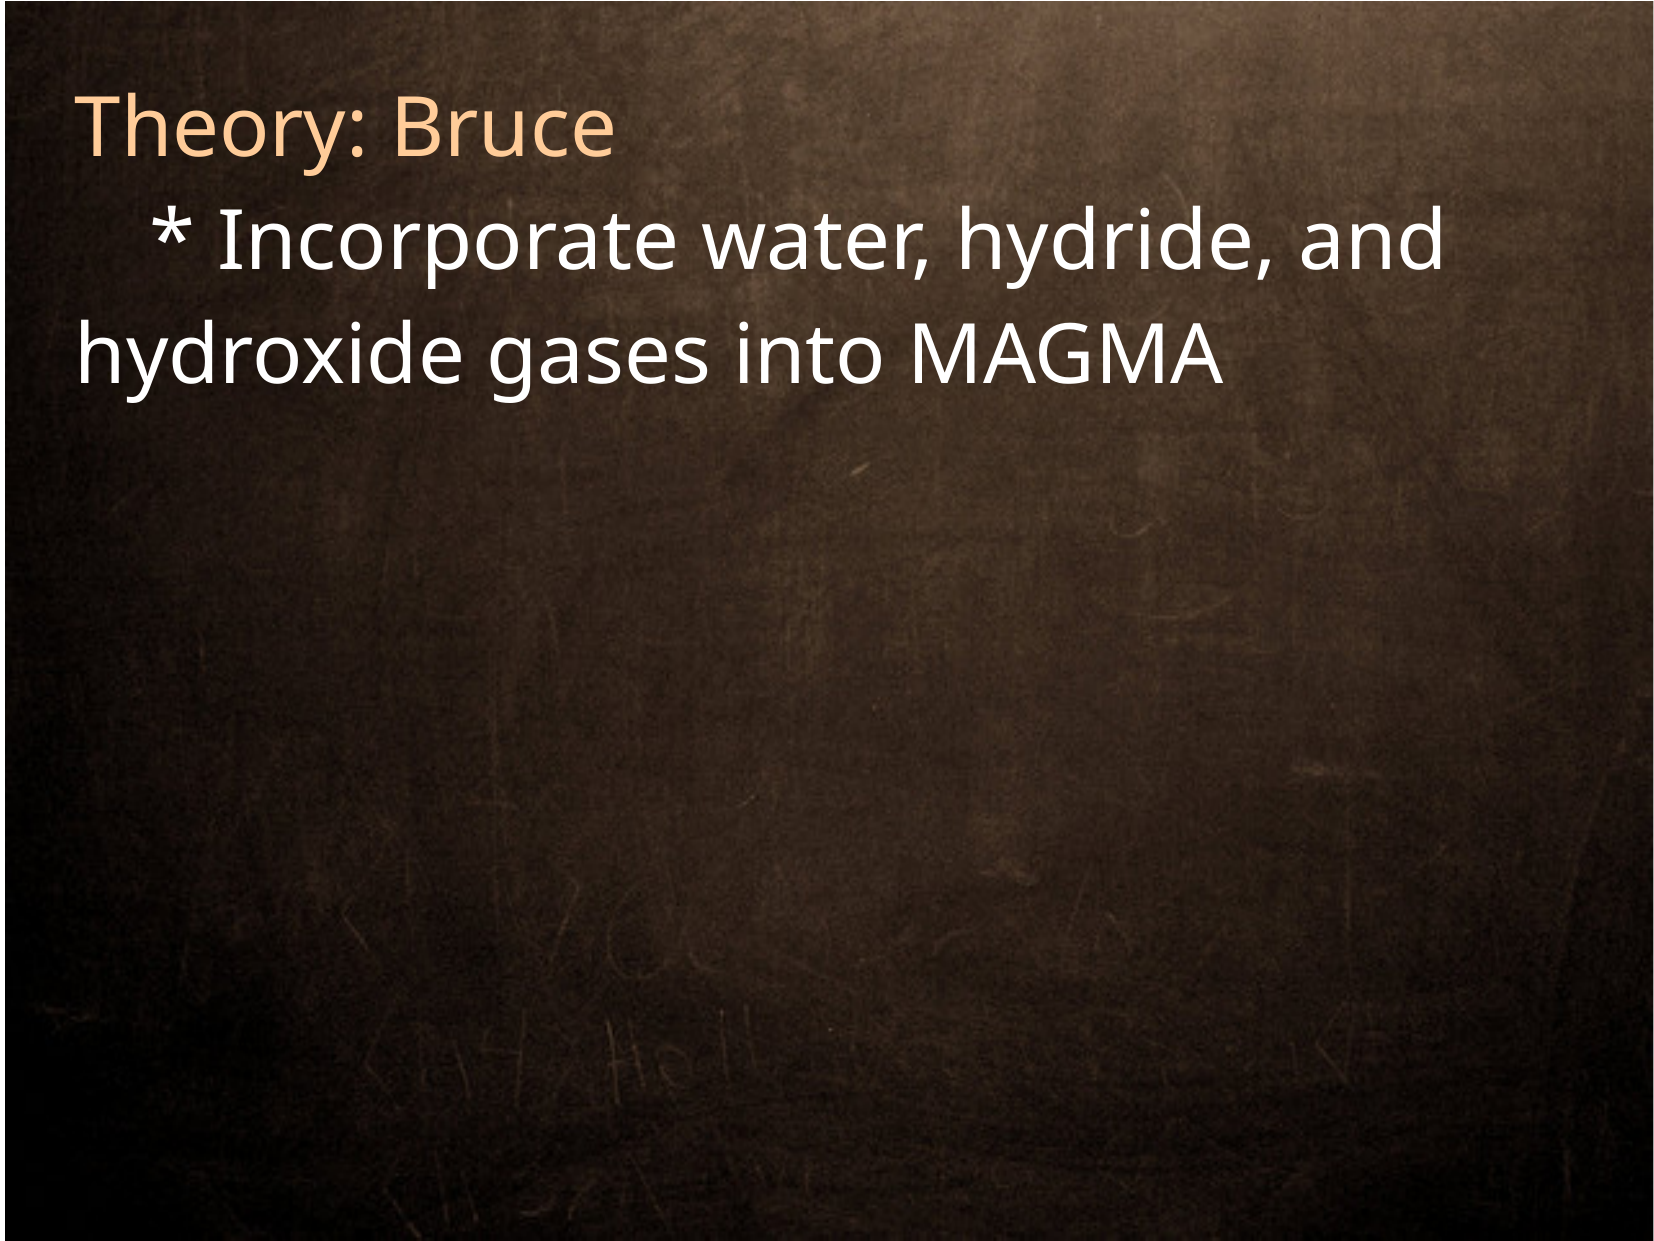

Theory: Bruce
	* Incorporate water, hydride, and hydroxide gases into MAGMA